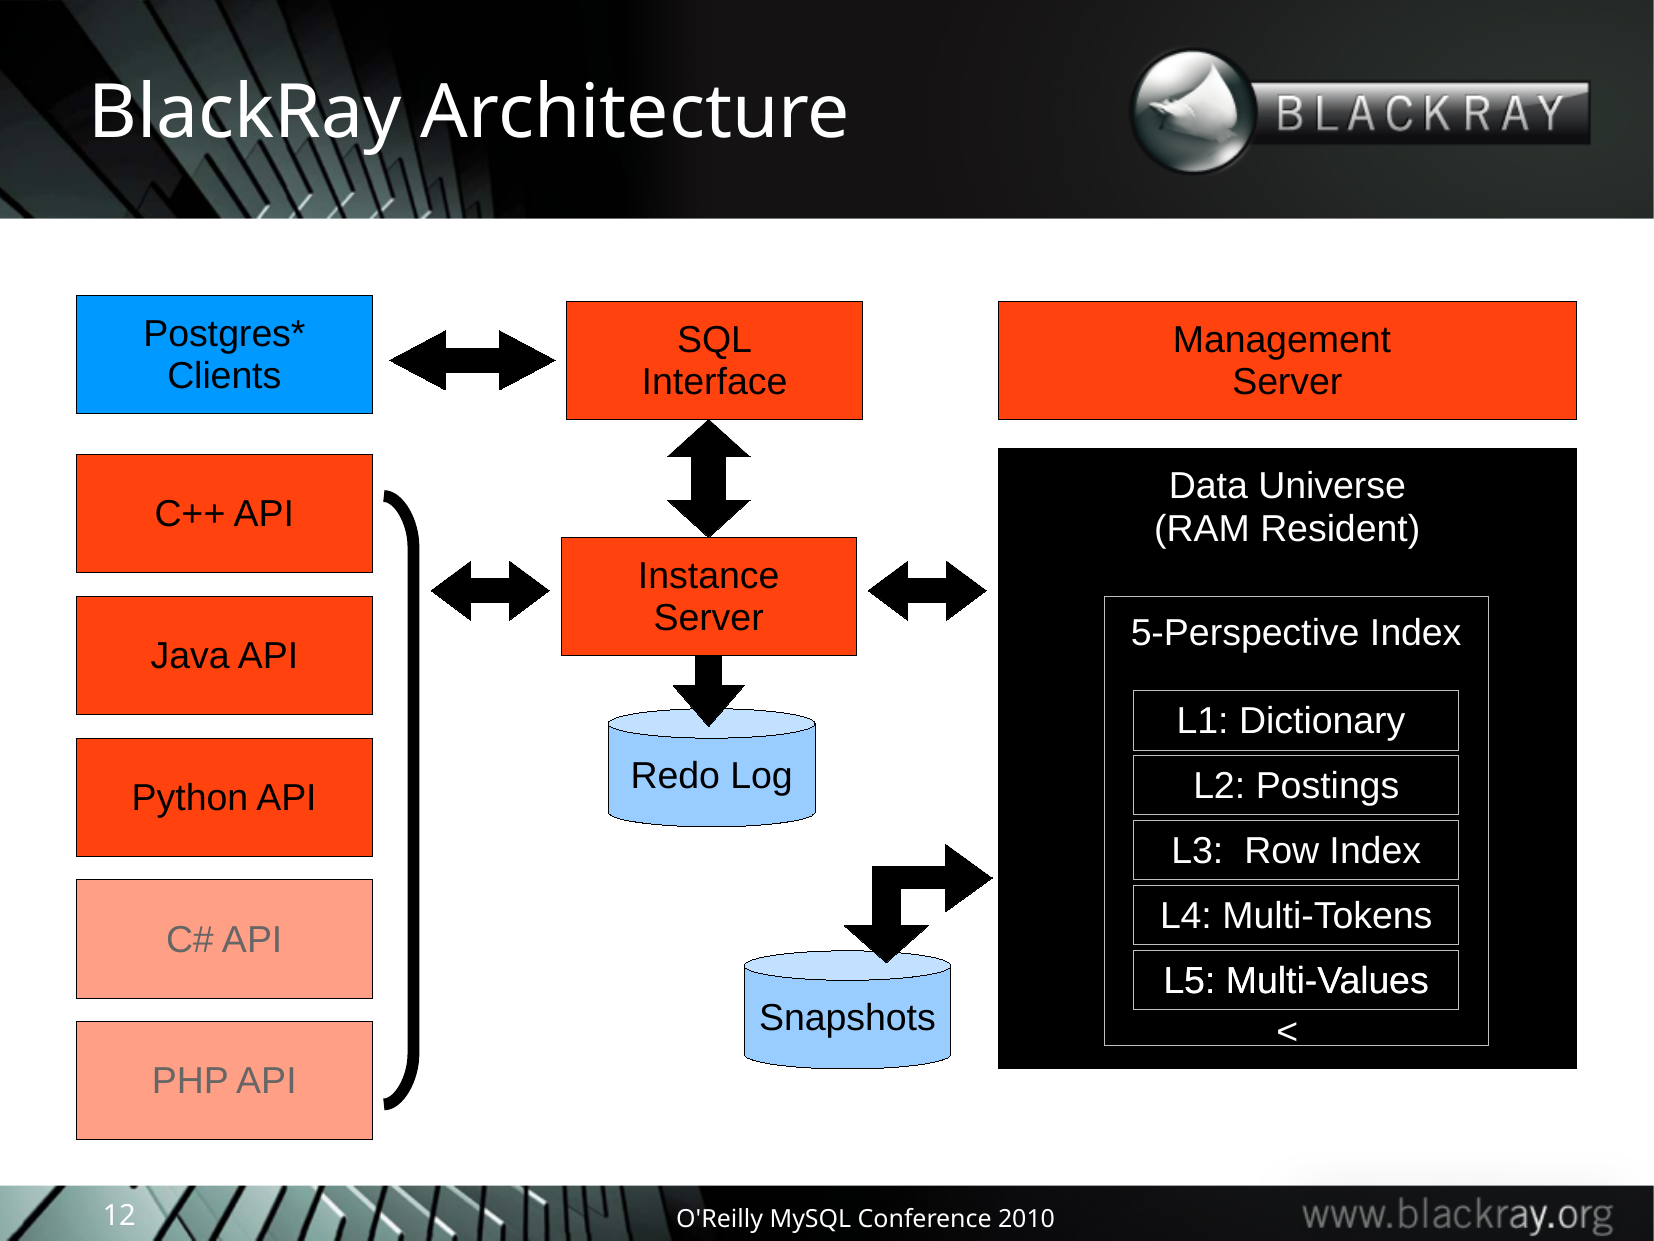

# BlackRay Architecture
Postgres*
Clients
SQL
Interface
Management
Server
Data Universe
(RAM Resident)
<
C++ API
Instance
Server
Java API
5-Perspective Index
L1: Dictionary
Redo Log
Python API
Python API
L2: Postings
L3: Row Index
C# API
L4: Multi-Tokens
Snapshots
L5: Multi-Values
L5: Multi-Values
PHP API